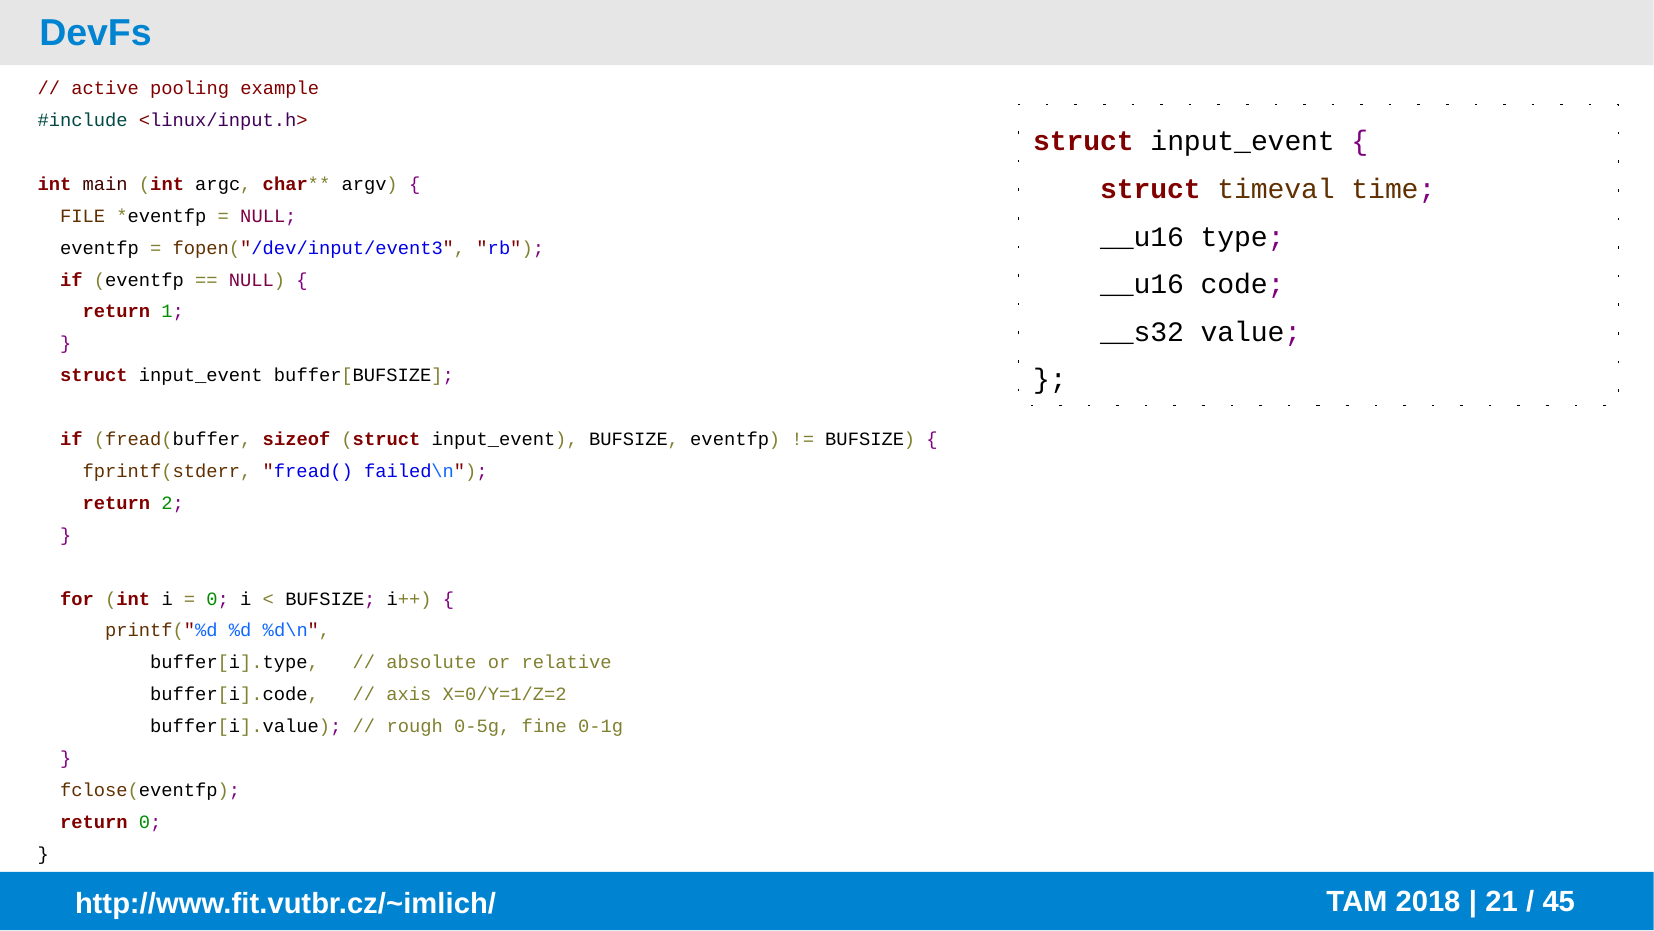

# DevFs
// active pooling example
#include <linux/input.h>
int main (int argc, char** argv) {
 FILE *eventfp = NULL;
 eventfp = fopen("/dev/input/event3", "rb");
 if (eventfp == NULL) {
 return 1;
 }
 struct input_event buffer[BUFSIZE];
 if (fread(buffer, sizeof (struct input_event), BUFSIZE, eventfp) != BUFSIZE) {
 fprintf(stderr, "fread() failed\n");
 return 2;
 }
 for (int i = 0; i < BUFSIZE; i++) {
 printf("%d %d %d\n",
 buffer[i].type, // absolute or relative
 buffer[i].code, // axis X=0/Y=1/Z=2
 buffer[i].value); // rough 0-5g, fine 0-1g
 }
 fclose(eventfp);
 return 0;
}
struct input_event {
 struct timeval time;
 __u16 type;
 __u16 code;
 __s32 value;
};